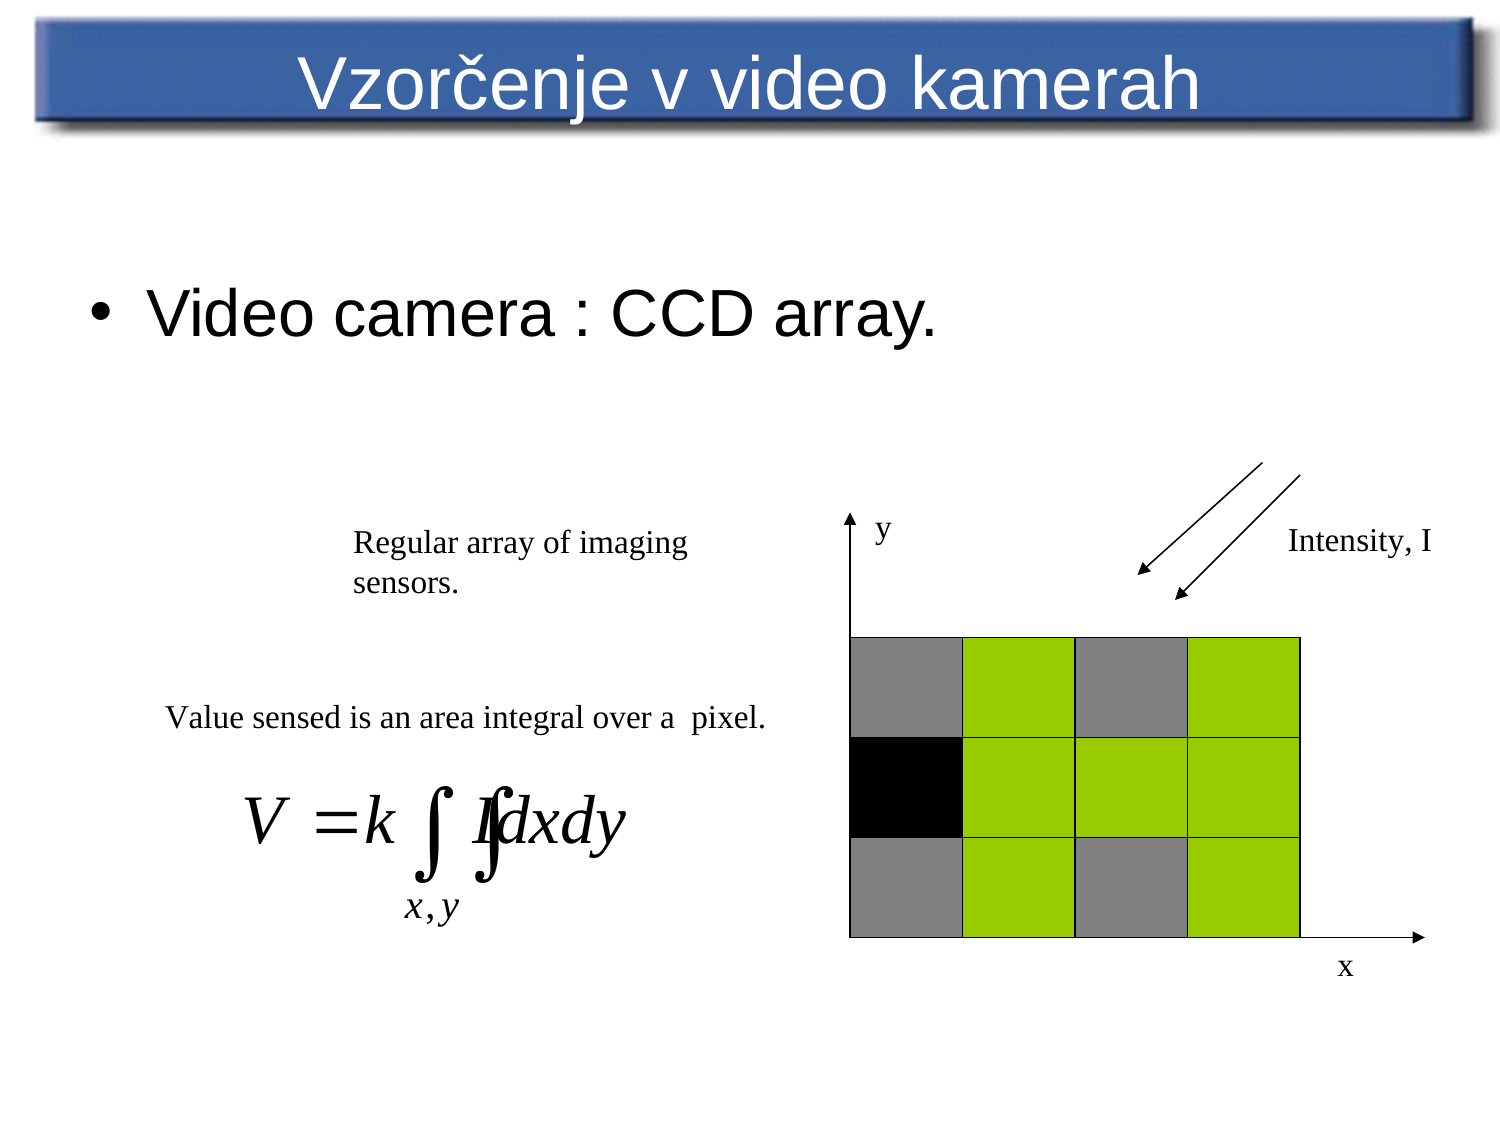

# Vzorčenje v video kamerah
Video camera : CCD array.
y
Intensity, I
Regular array of imaging
sensors.
Value sensed is an area integral over a pixel.
x